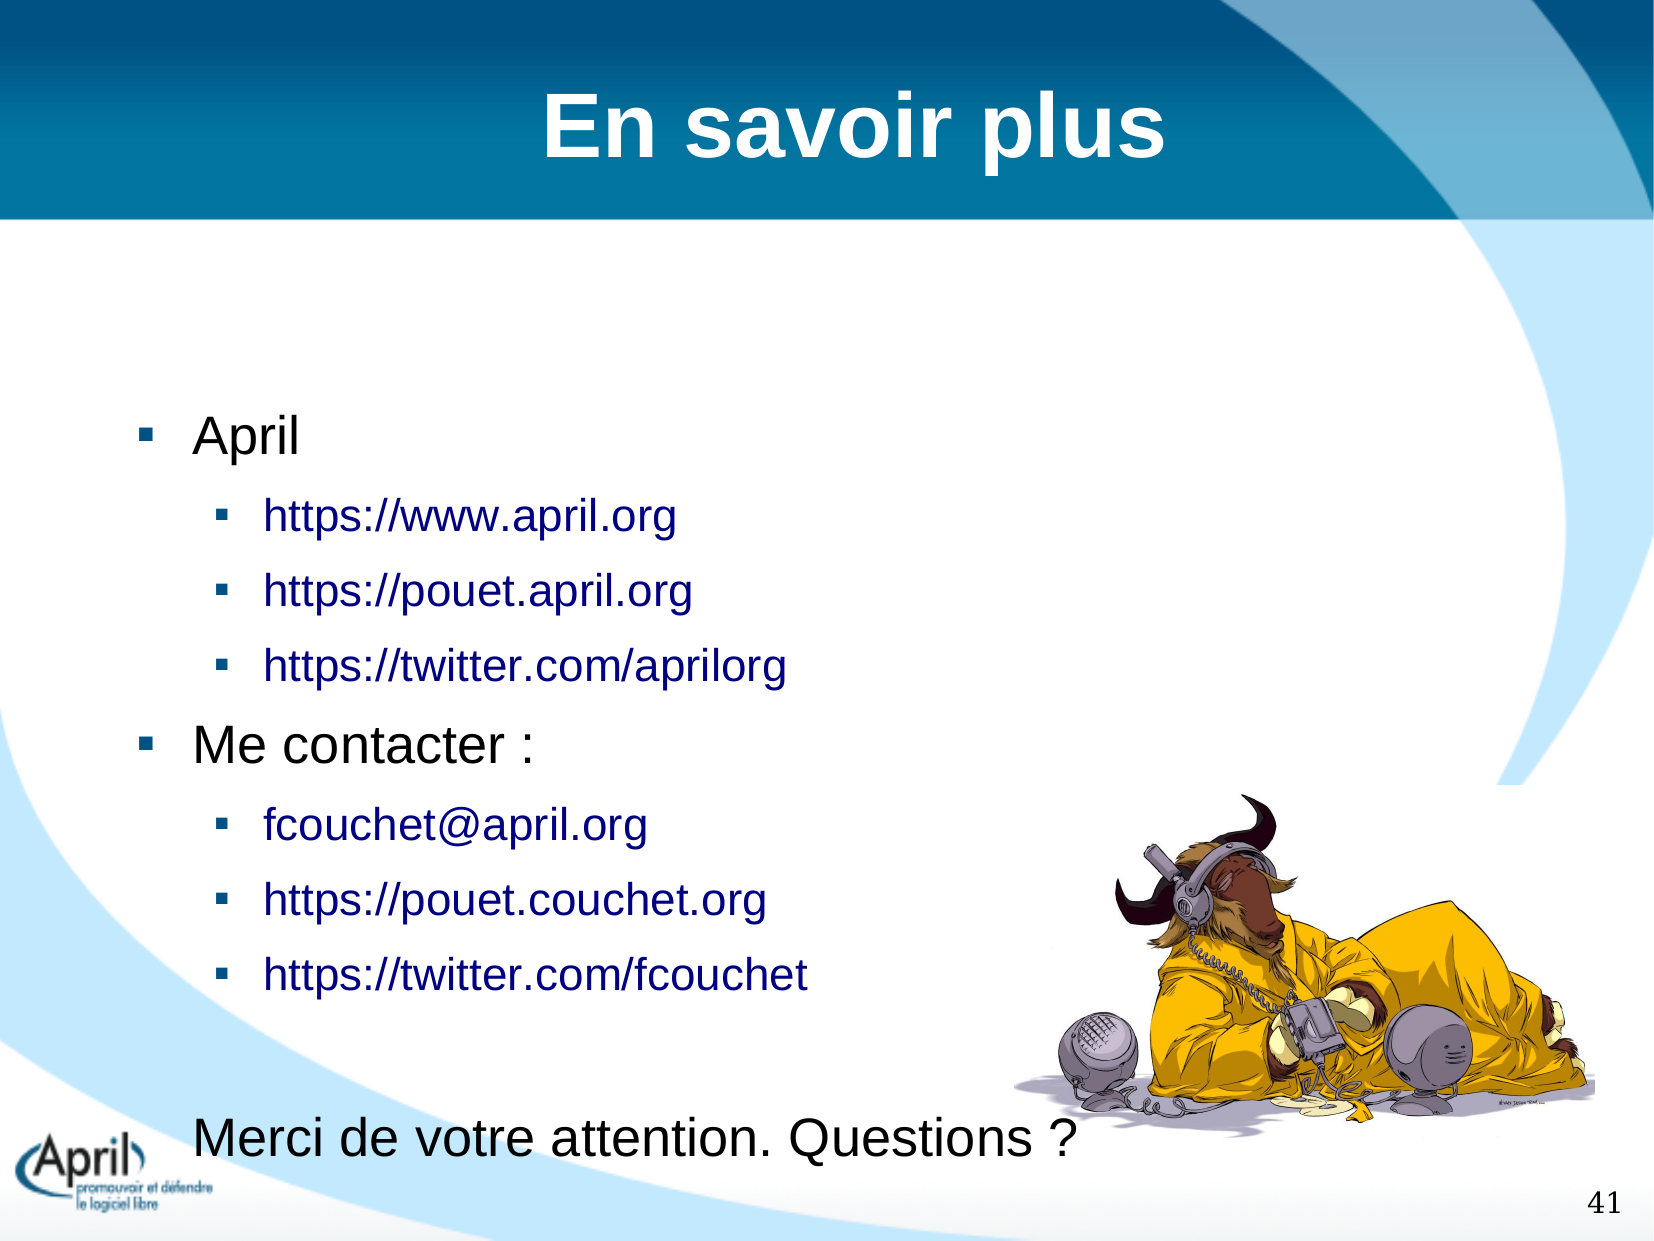

# En savoir plus
April
https://www.april.org
https://pouet.april.org
https://twitter.com/aprilorg
Me contacter :
fcouchet@april.org
https://pouet.couchet.org
https://twitter.com/fcouchet
Merci de votre attention. Questions ?
41